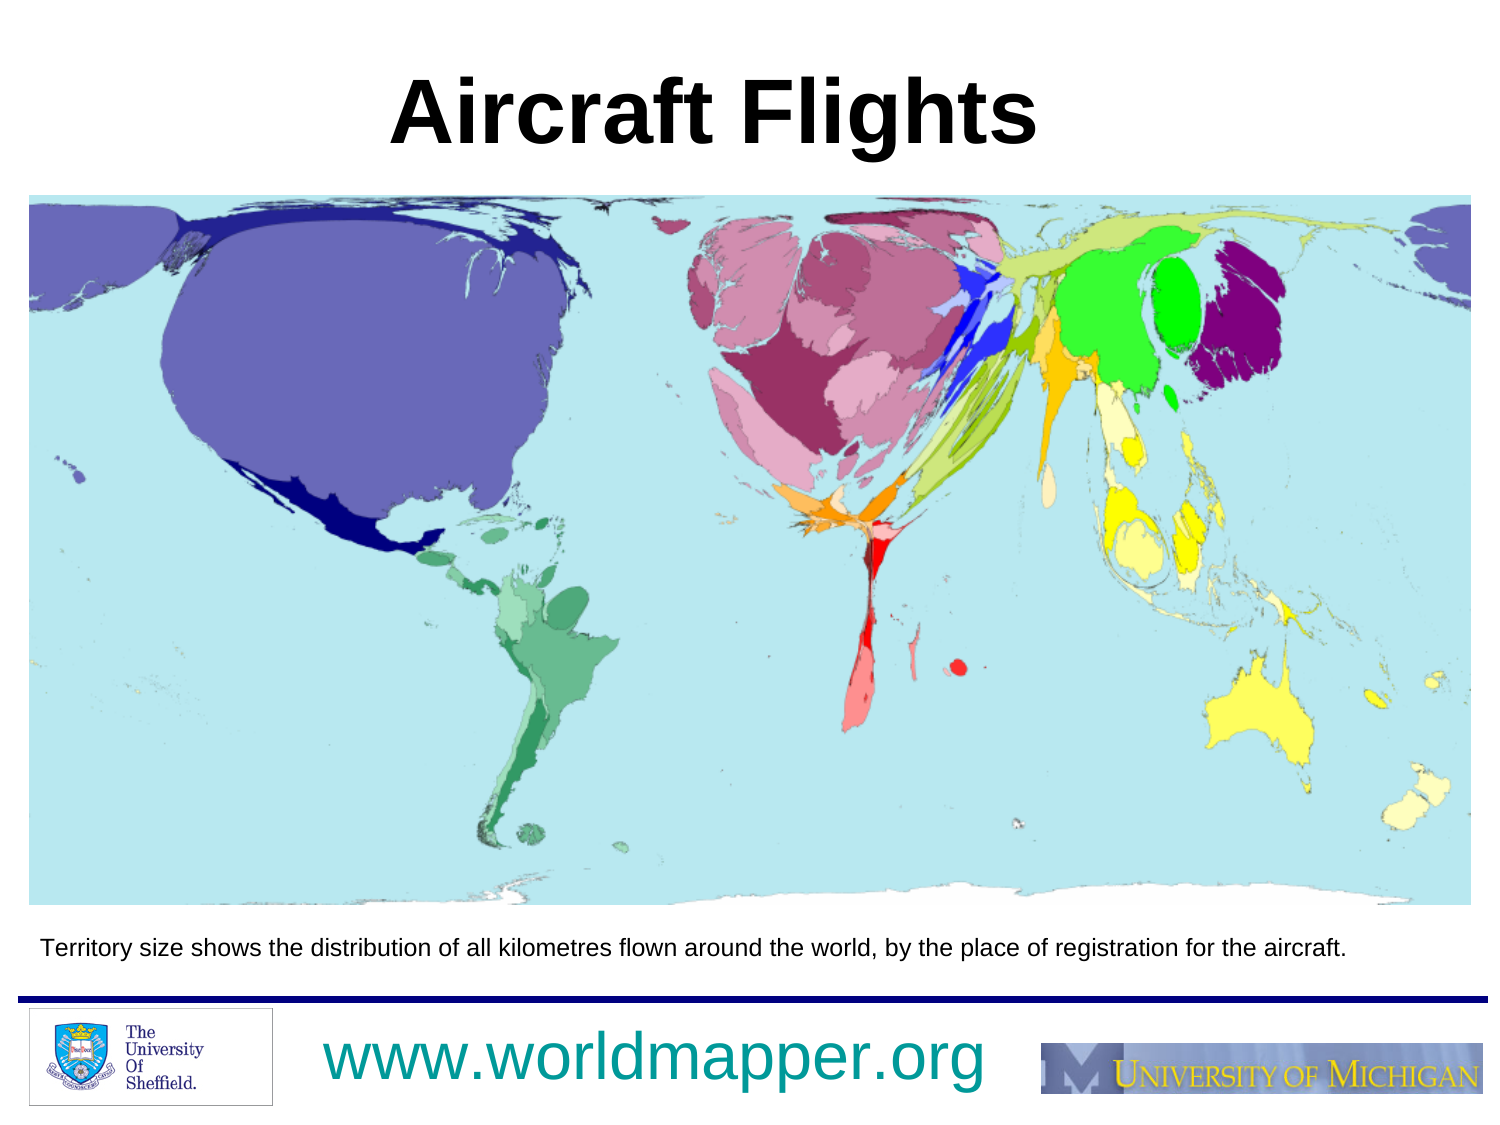

# Aircraft Flights
Territory size shows the distribution of all kilometres flown around the world, by the place of registration for the aircraft.